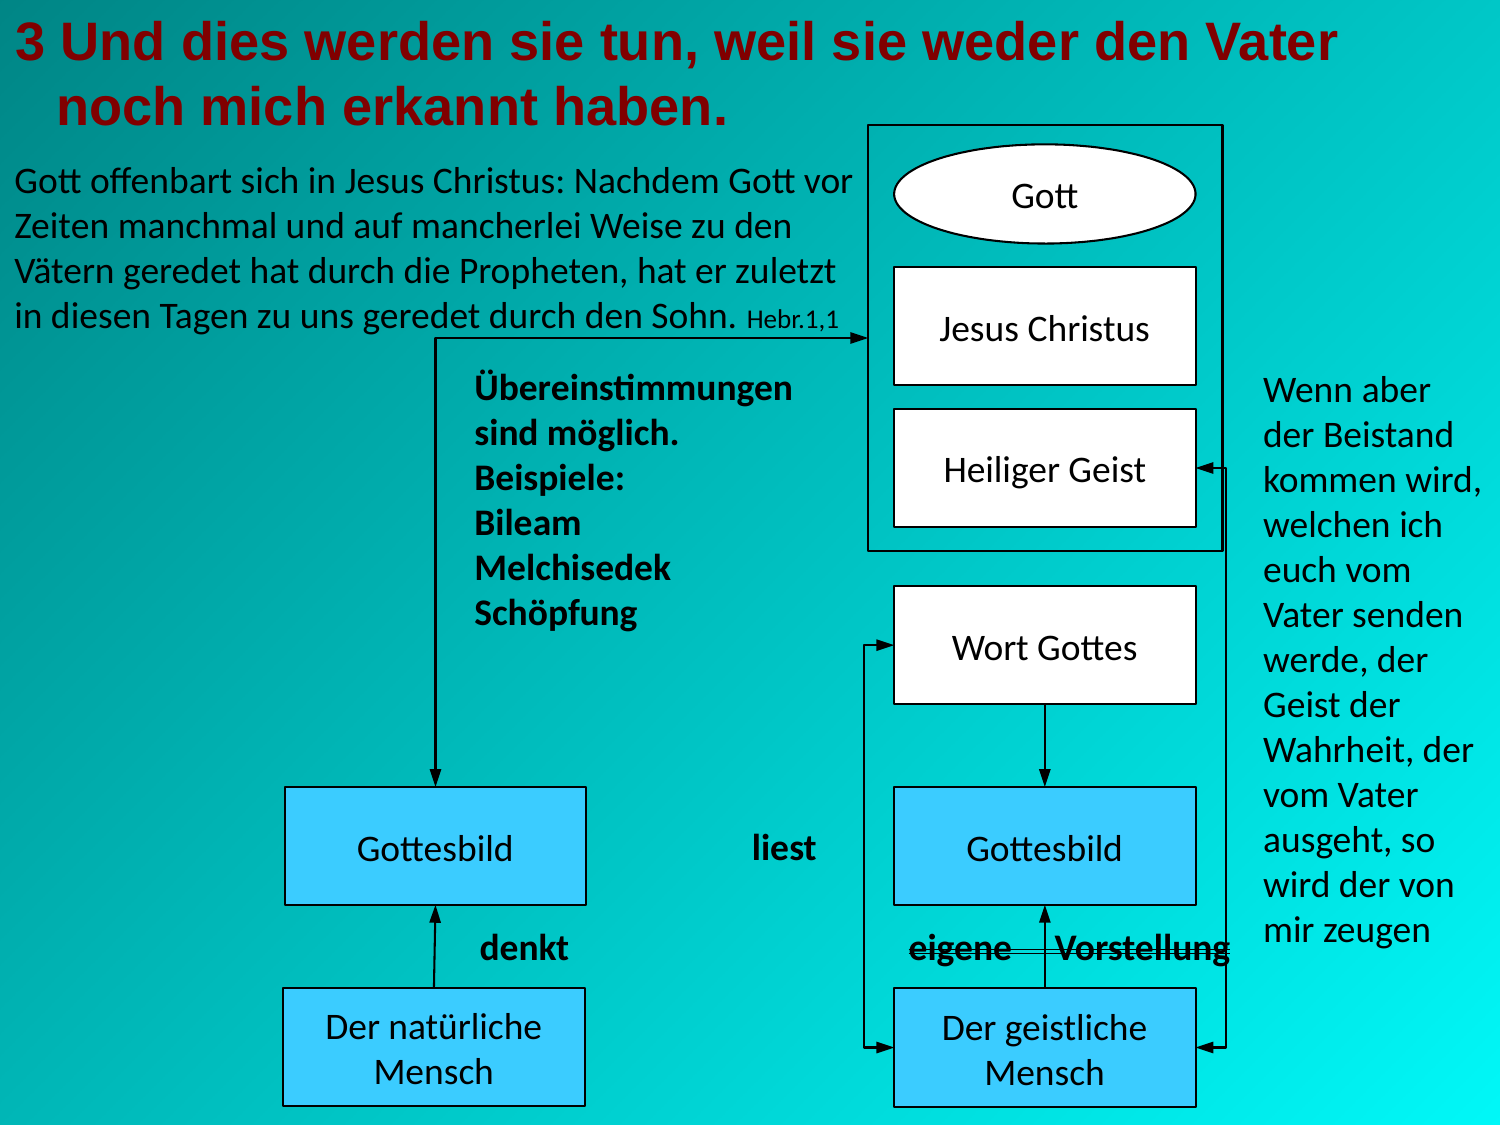

3 Und dies werden sie tun, weil sie weder den Vater
noch mich erkannt haben.
Gott
Gott offenbart sich in Jesus Christus: Nachdem Gott vor Zeiten manchmal und auf mancherlei Weise zu den Vätern geredet hat durch die Propheten, hat er zuletzt in diesen Tagen zu uns geredet durch den Sohn. Hebr.1,1
Jesus Christus
Übereinstimmungen
sind möglich.
Beispiele:
Bileam
Melchisedek
Schöpfung
Wenn aber der Beistand kommen wird, welchen ich euch vom Vater senden werde, der Geist der Wahrheit, der vom Vater ausgeht, so wird der von mir zeugen
Heiliger Geist
Wort Gottes
Gottesbild
Gottesbild
liest
denkt
eigene Vorstellung
Der natürliche Mensch
Der geistliche Mensch